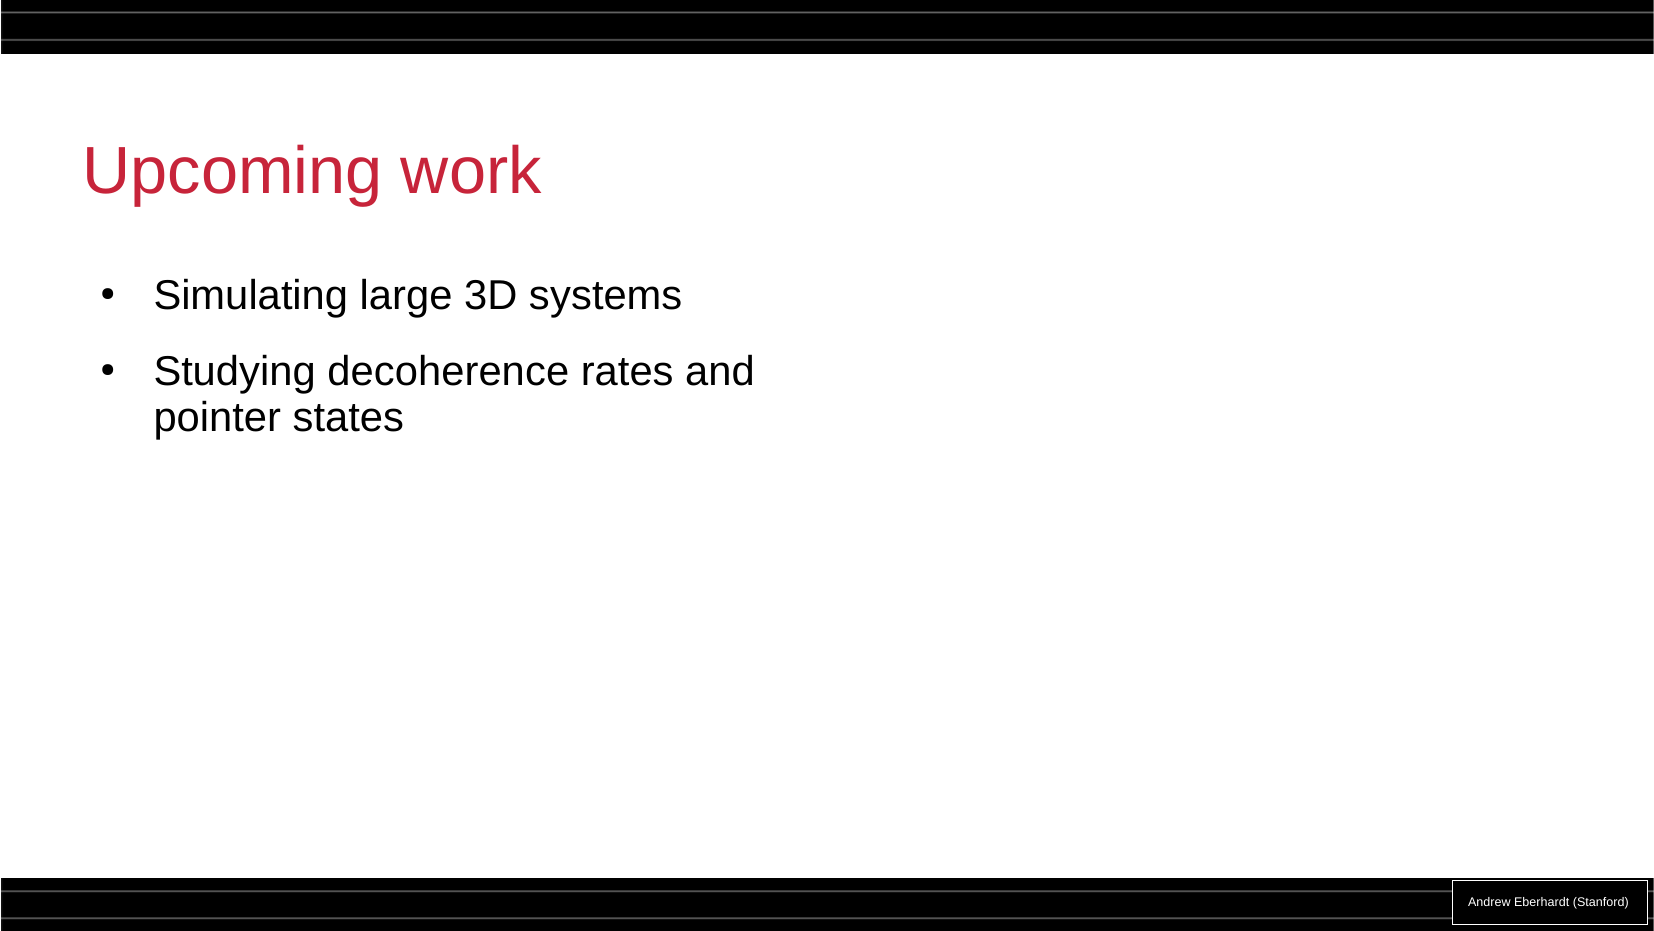

# Upcoming work
Simulating large 3D systems
Studying decoherence rates and pointer states
Andrew Eberhardt (Stanford)